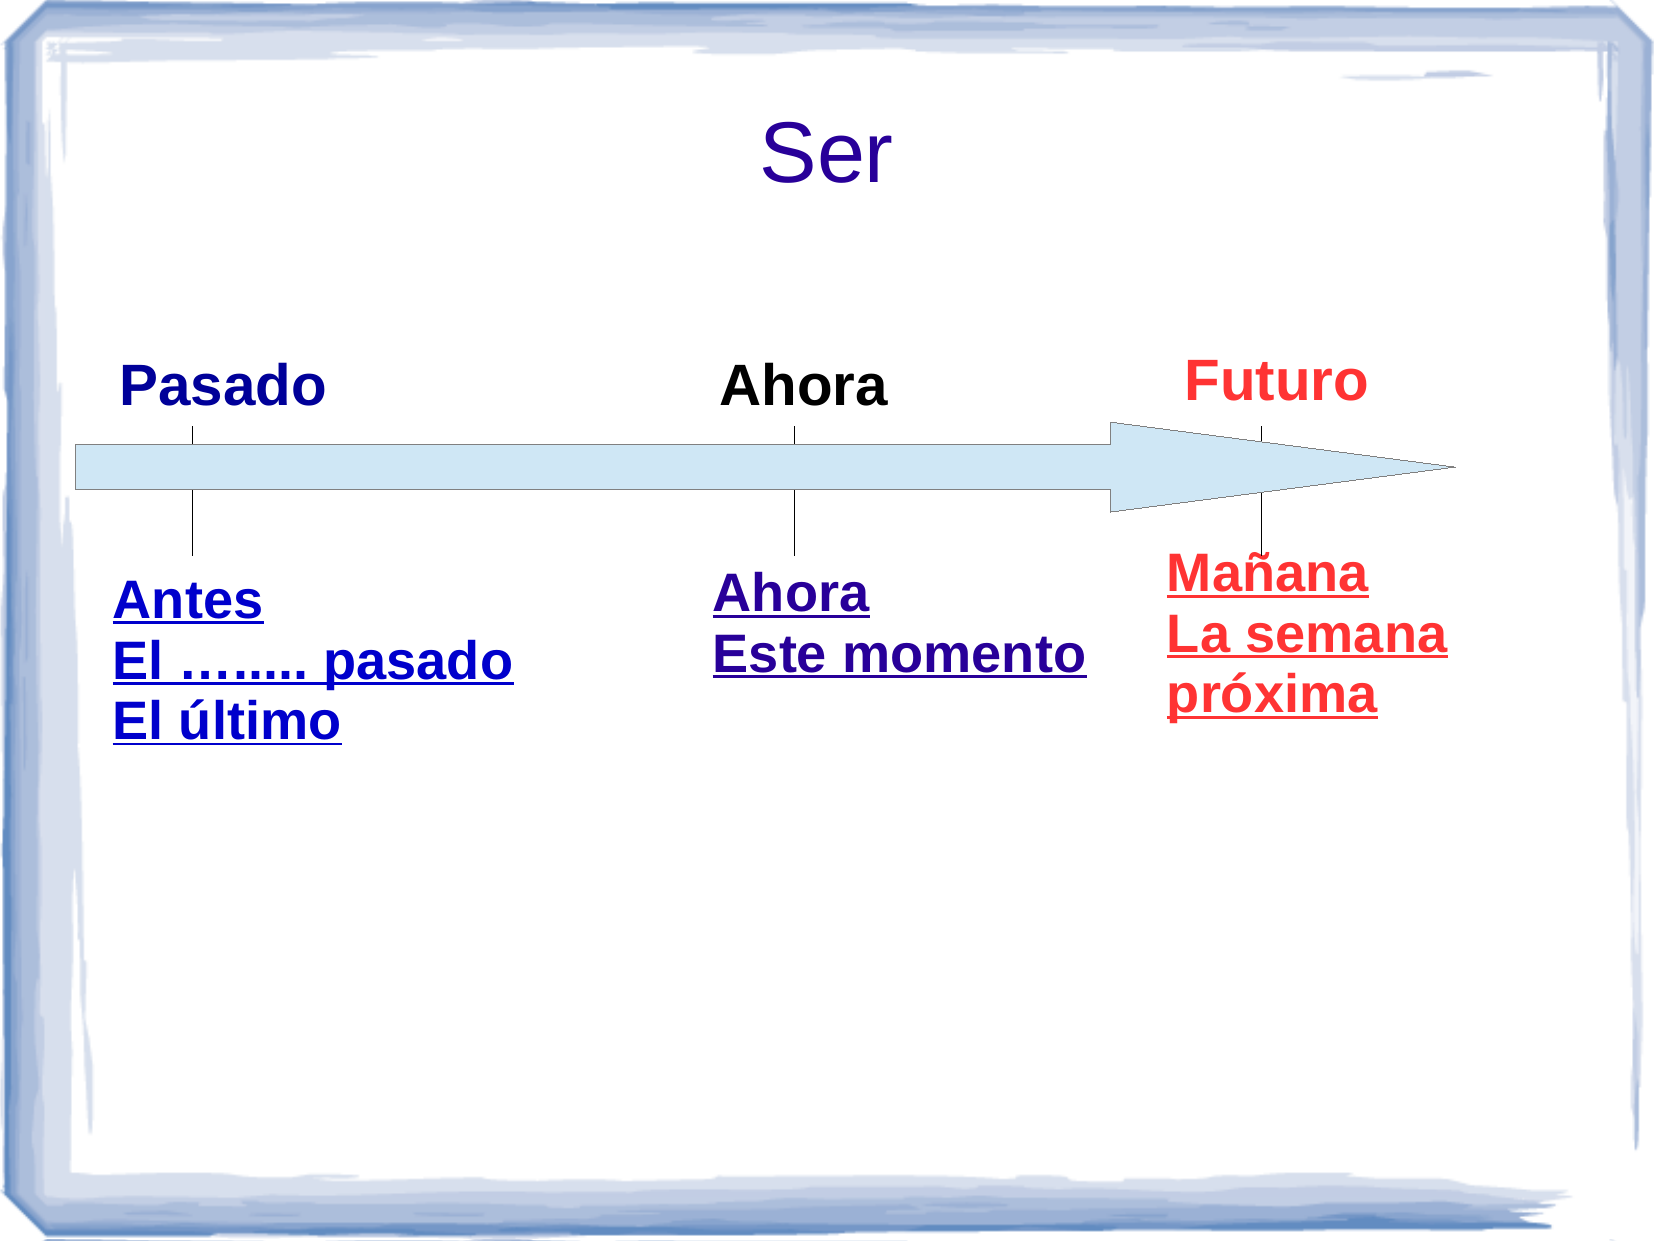

# Ser
Futuro
Pasado
Ahora
Antes
El …..... pasado
El último
Ahora
Este momento
Mañana
La semana próxima